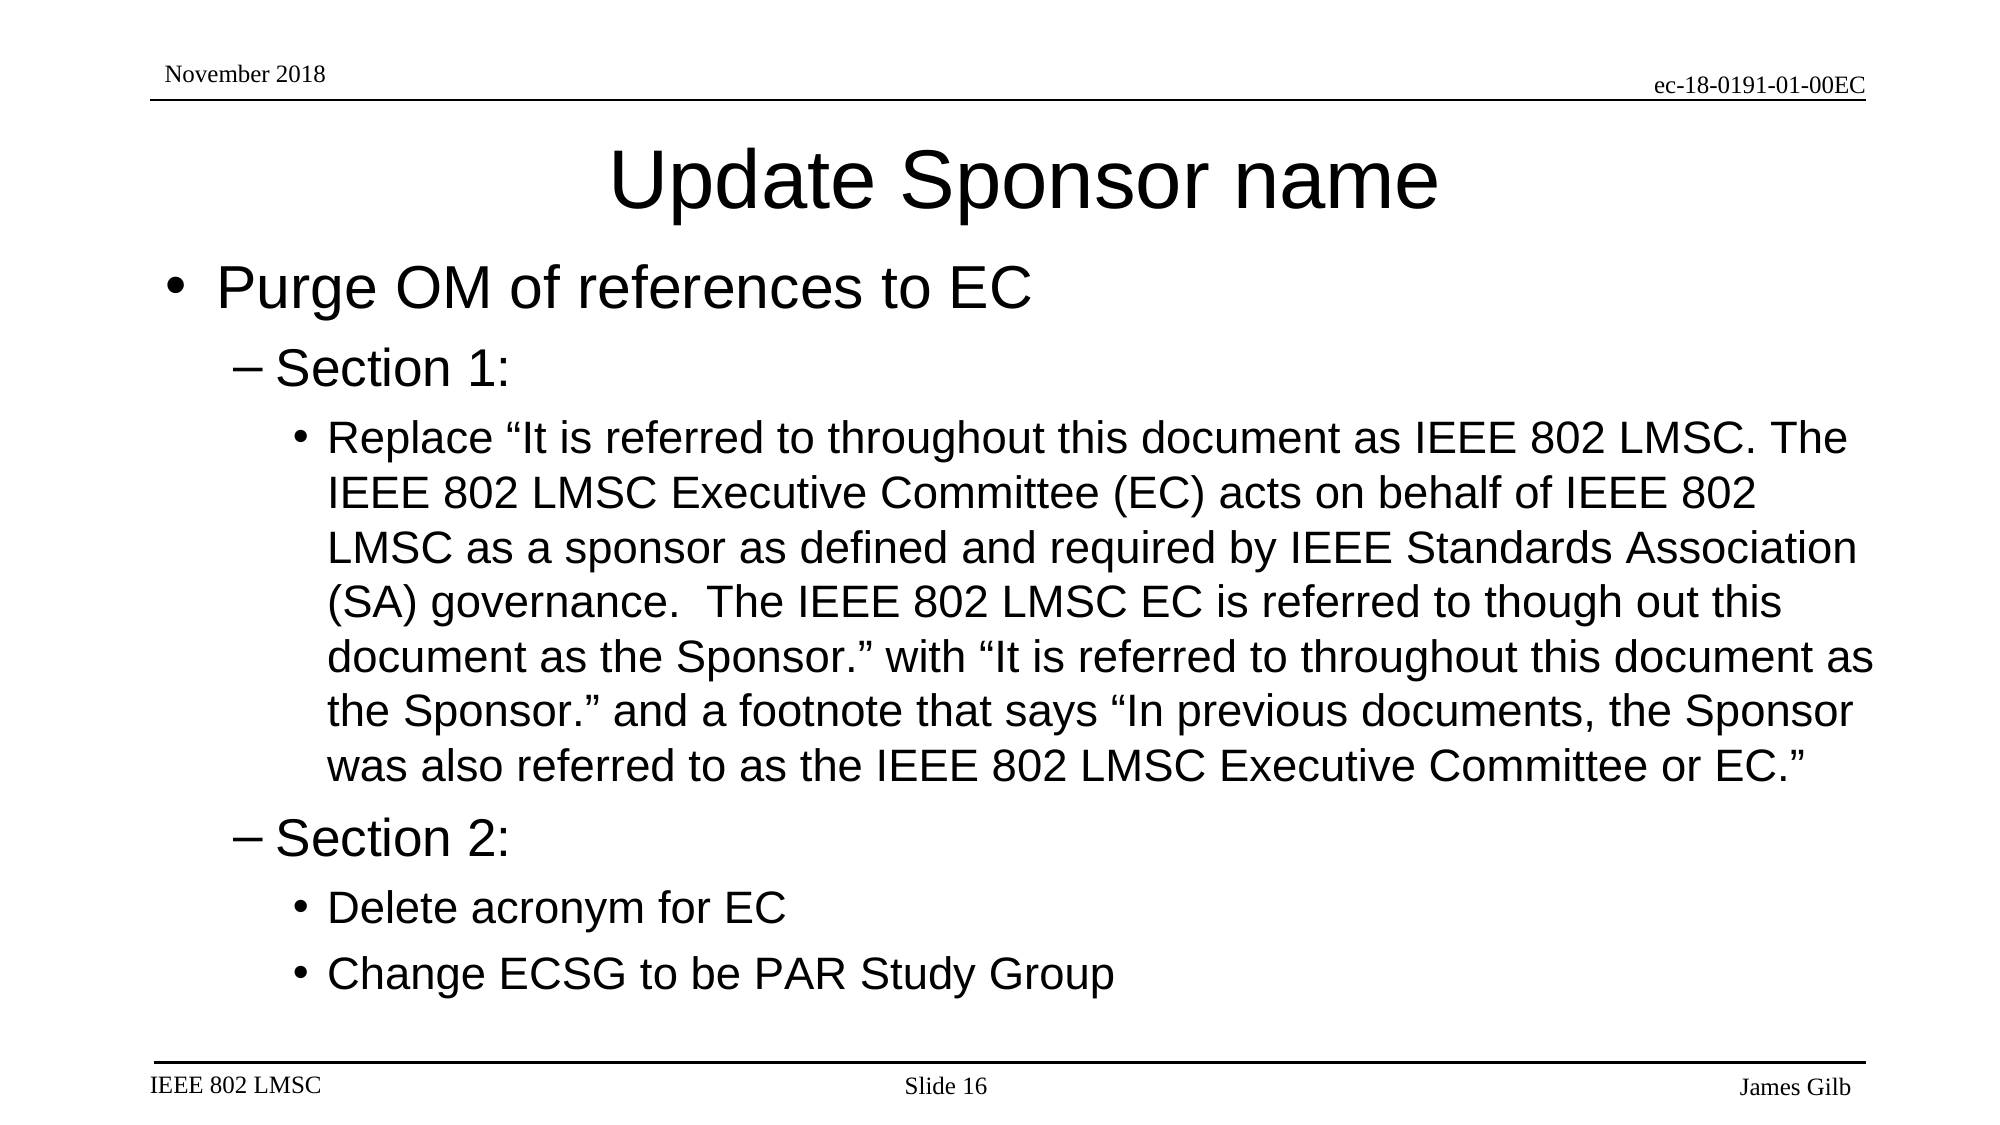

# Update Sponsor name
Purge OM of references to EC
Section 1:
Replace “It is referred to throughout this document as IEEE 802 LMSC. The IEEE 802 LMSC Executive Committee (EC) acts on behalf of IEEE 802 LMSC as a sponsor as defined and required by IEEE Standards Association (SA) governance. The IEEE 802 LMSC EC is referred to though out this document as the Sponsor.” with “It is referred to throughout this document as the Sponsor.” and a footnote that says “In previous documents, the Sponsor was also referred to as the IEEE 802 LMSC Executive Committee or EC.”
Section 2:
Delete acronym for EC
Change ECSG to be PAR Study Group
16